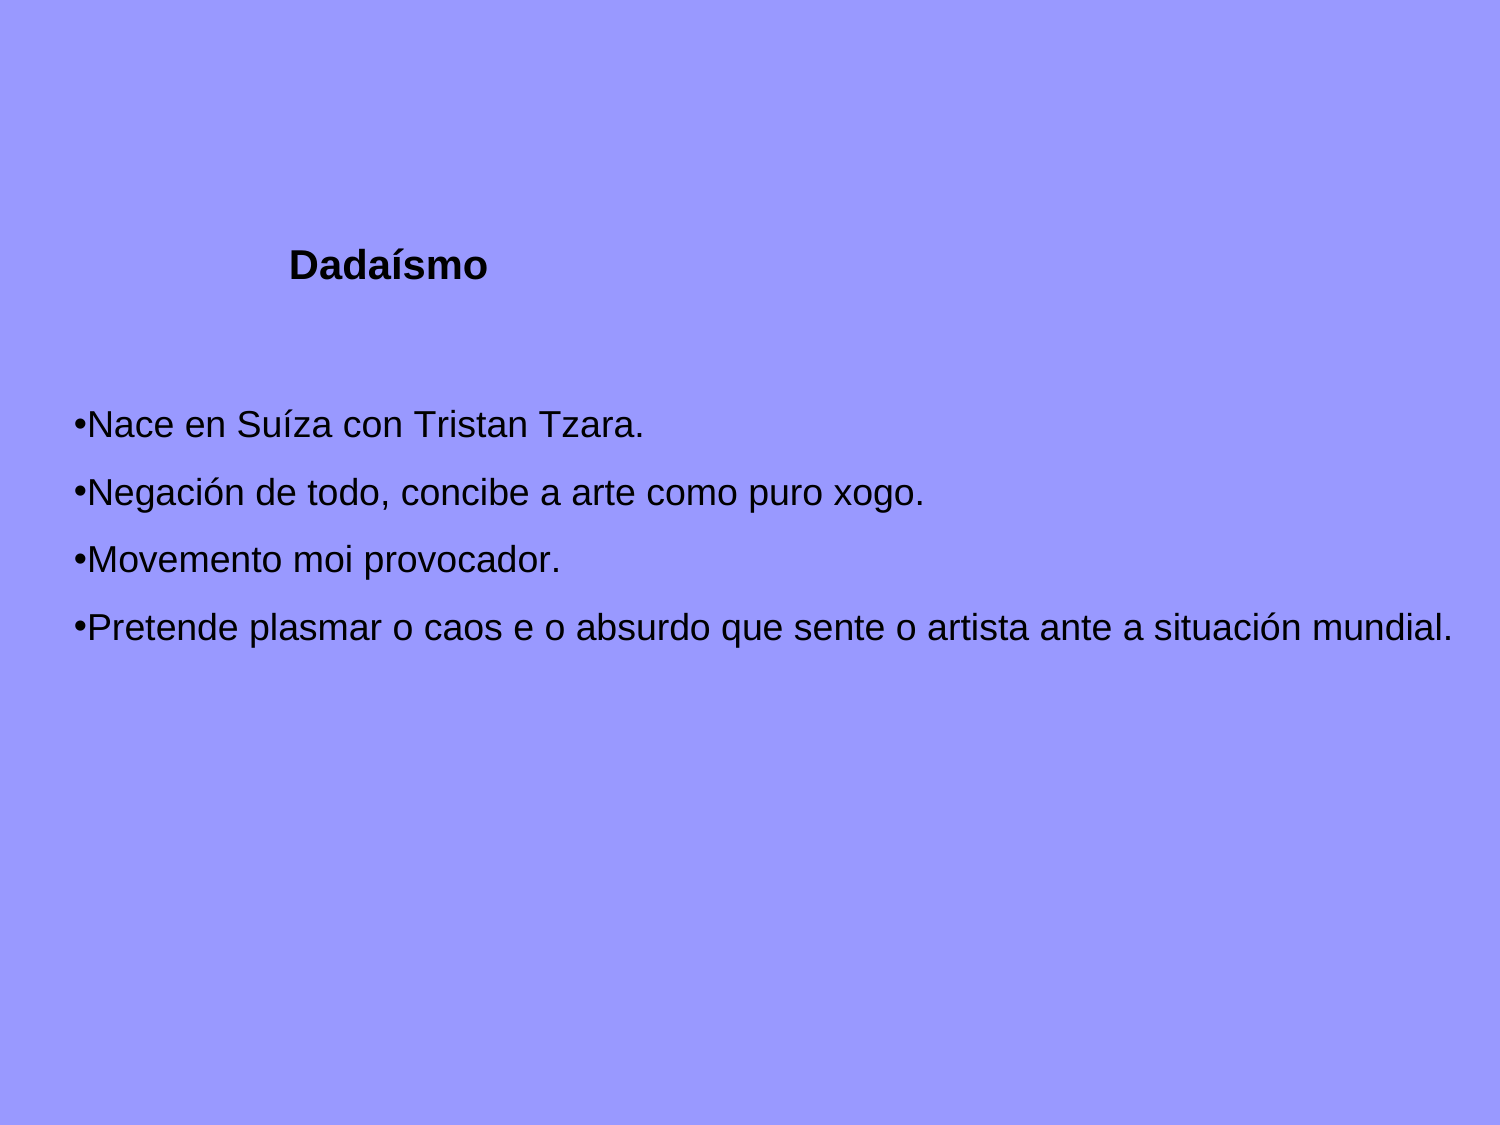

Dadaísmo
Nace en Suíza con Tristan Tzara.
Negación de todo, concibe a arte como puro xogo.
Movemento moi provocador.
Pretende plasmar o caos e o absurdo que sente o artista ante a situación mundial.